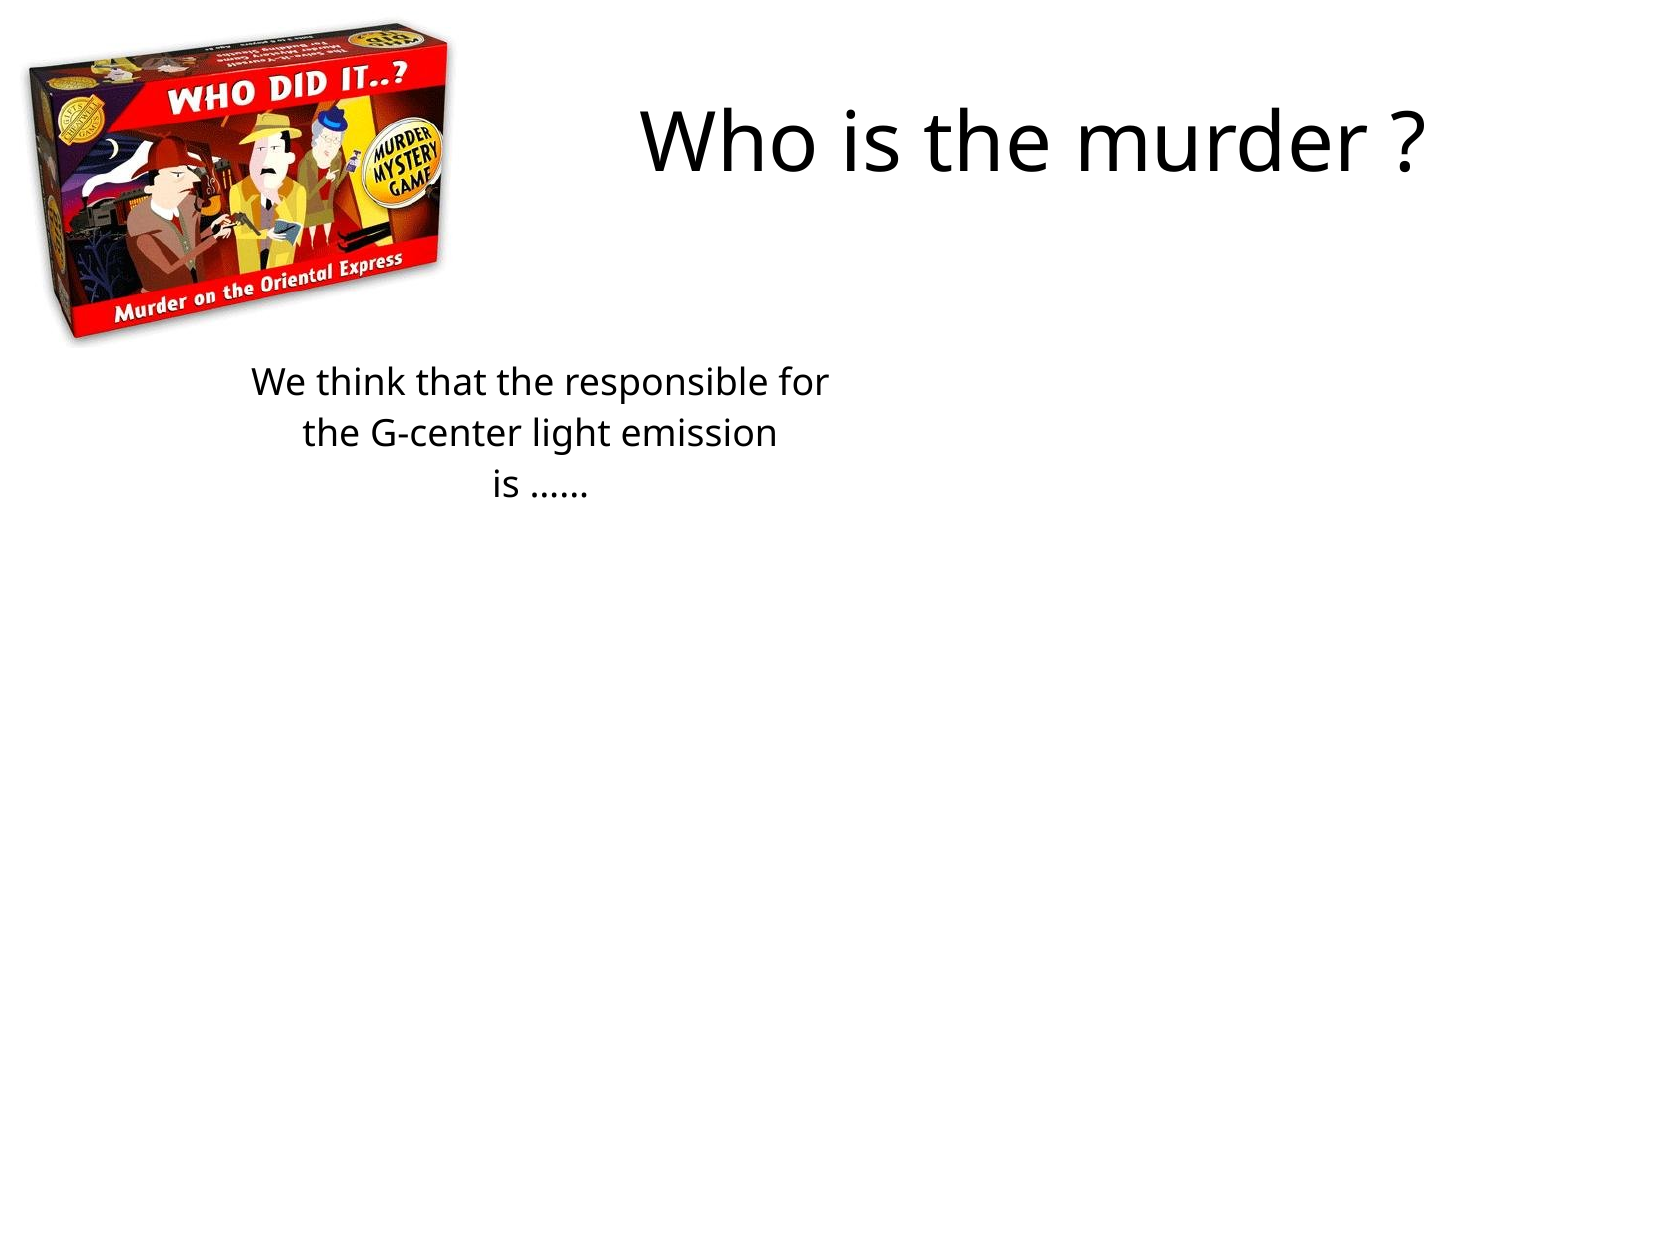

# Who is the murder ?
We think that the responsible for the G-center light emission
is …...